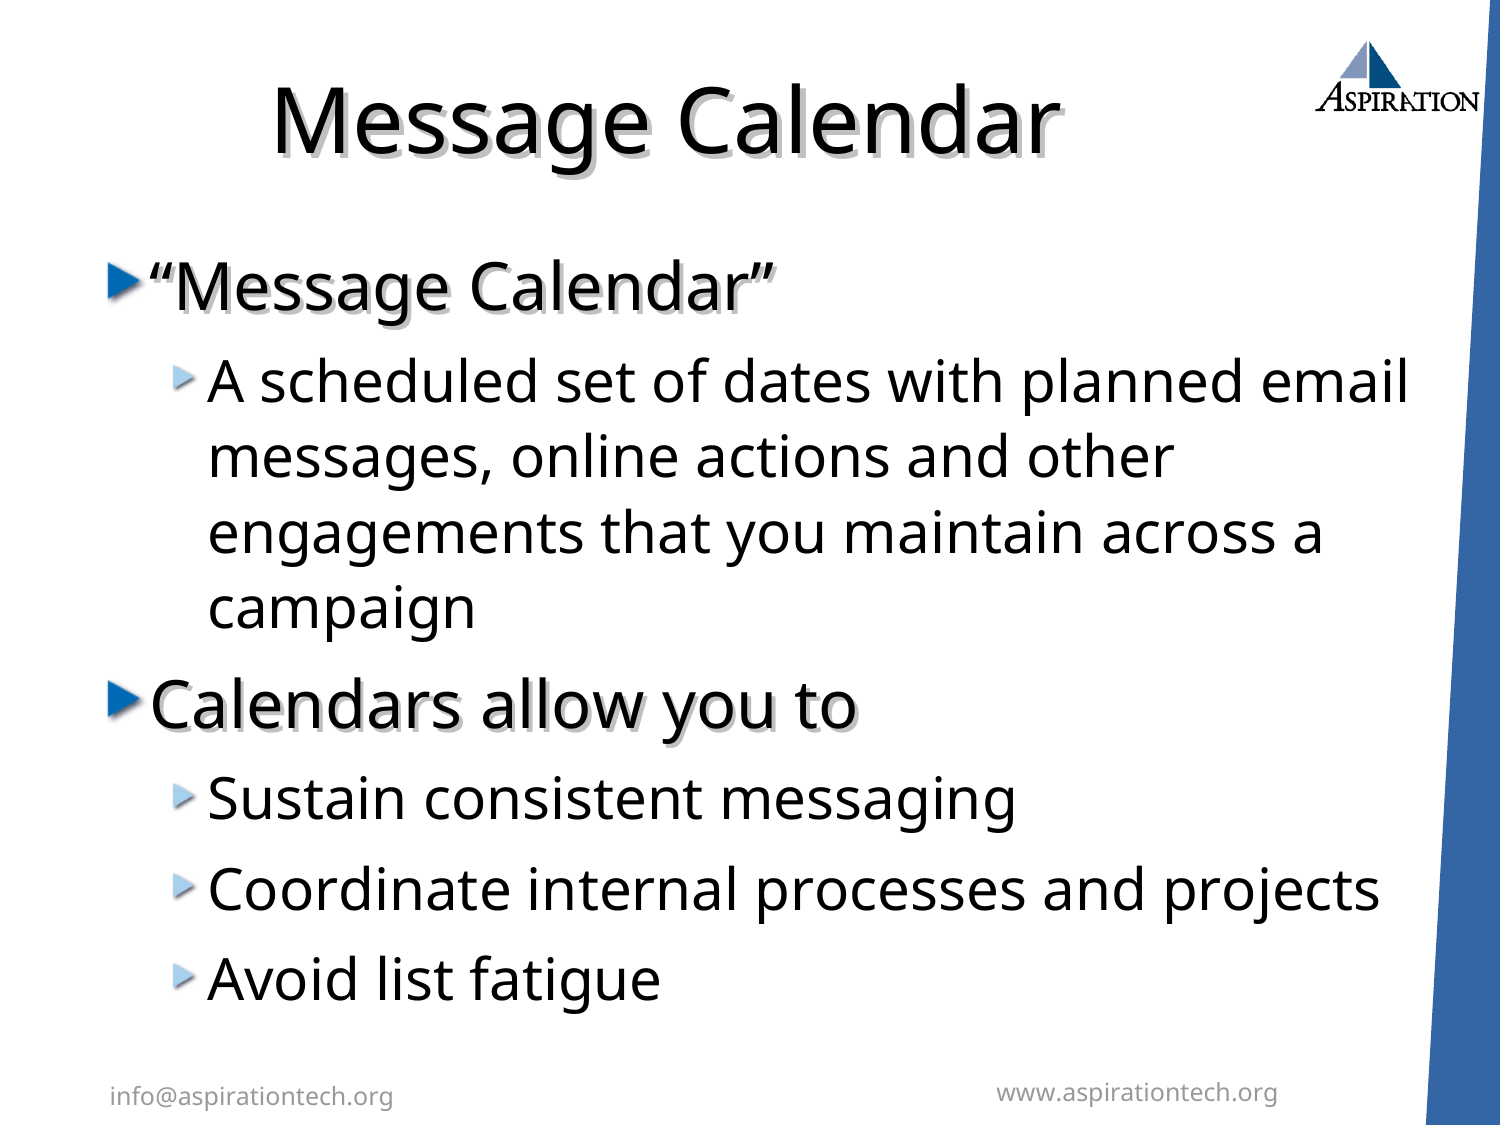

# Message Calendar
“Message Calendar”
A scheduled set of dates with planned email messages, online actions and other engagements that you maintain across a campaign
Calendars allow you to
Sustain consistent messaging
Coordinate internal processes and projects
Avoid list fatigue